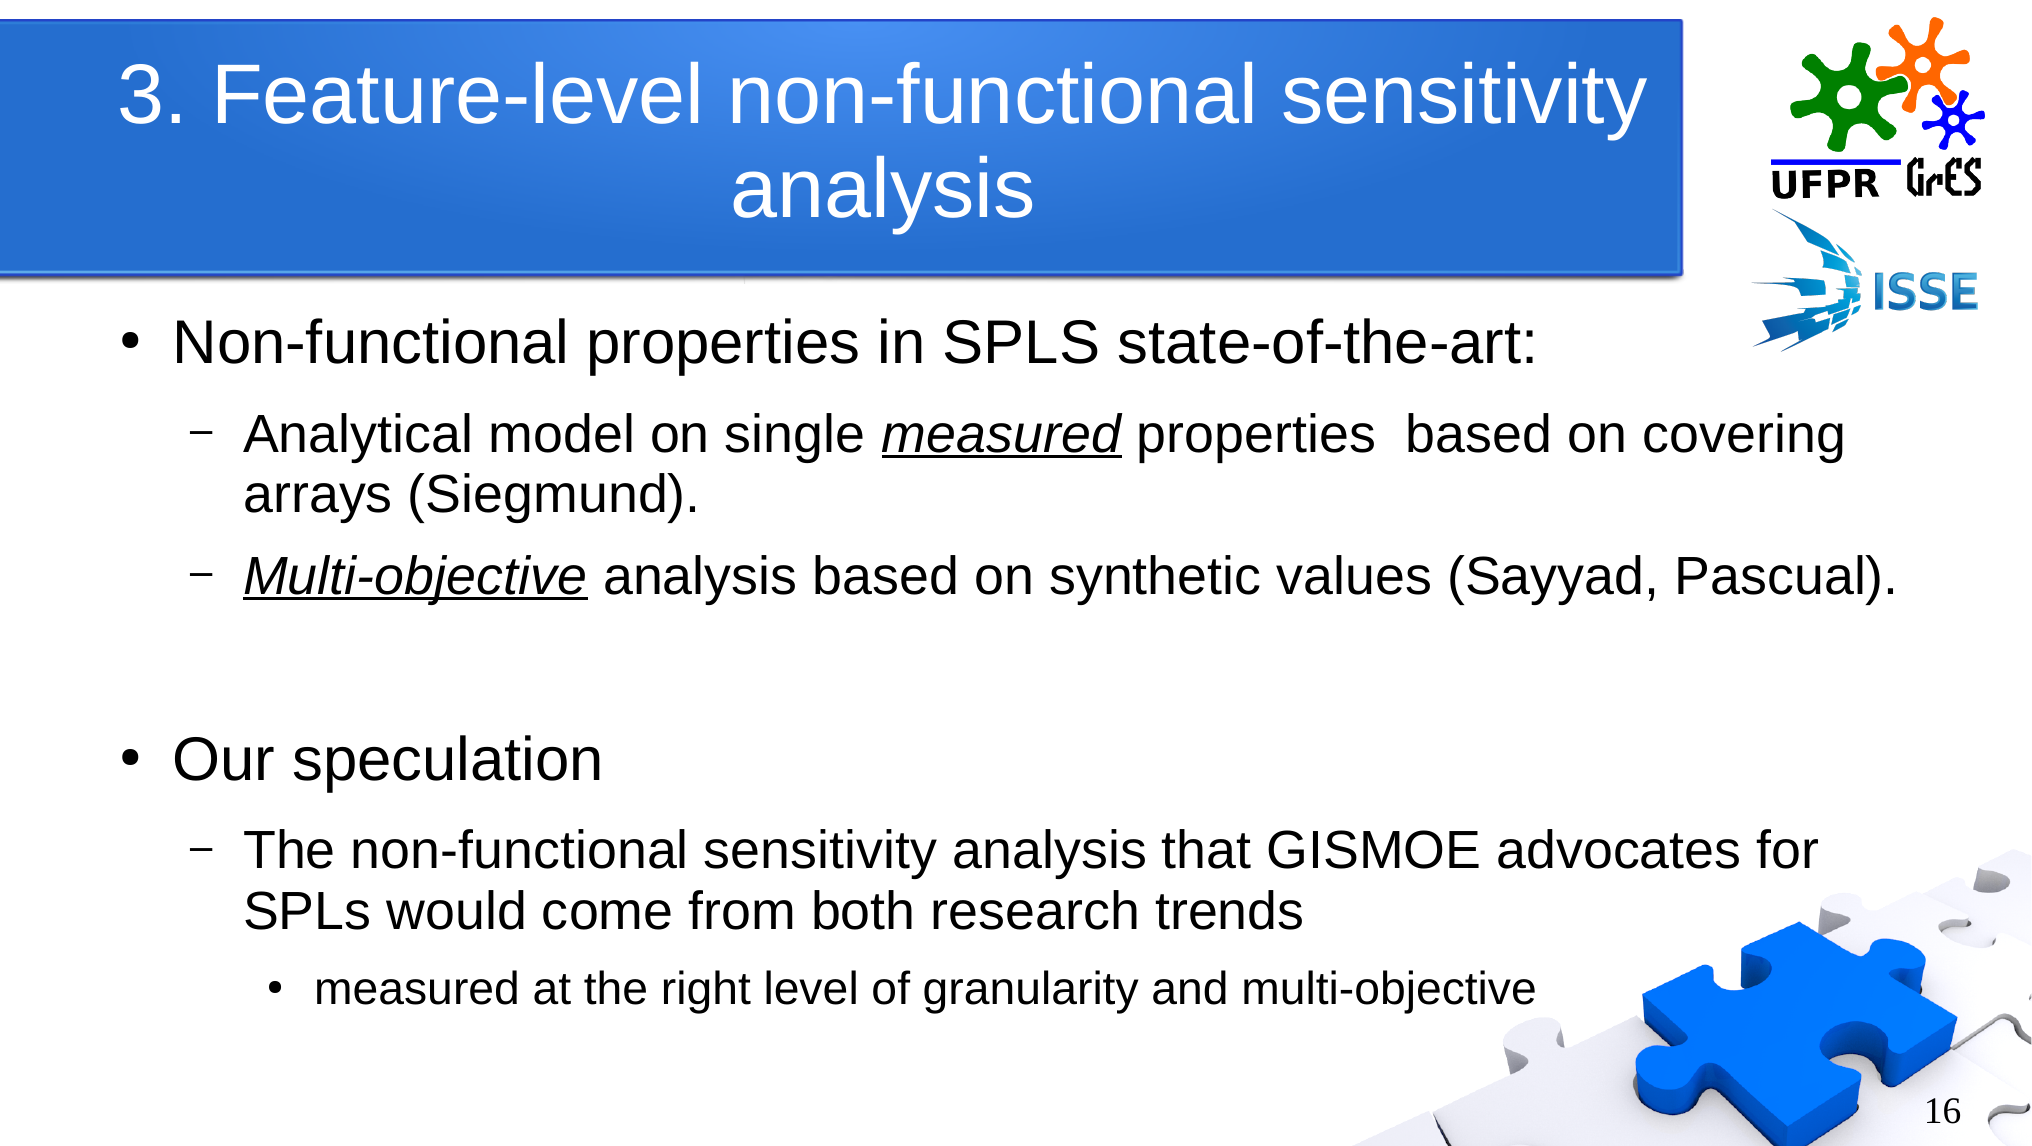

# 3. Feature-level non-functional sensitivity analysis
Non-functional properties in SPLS state-of-the-art:
Analytical model on single measured properties based on covering arrays (Siegmund).
Multi-objective analysis based on synthetic values (Sayyad, Pascual).
Our speculation
The non-functional sensitivity analysis that GISMOE advocates for SPLs would come from both research trends
measured at the right level of granularity and multi-objective
16